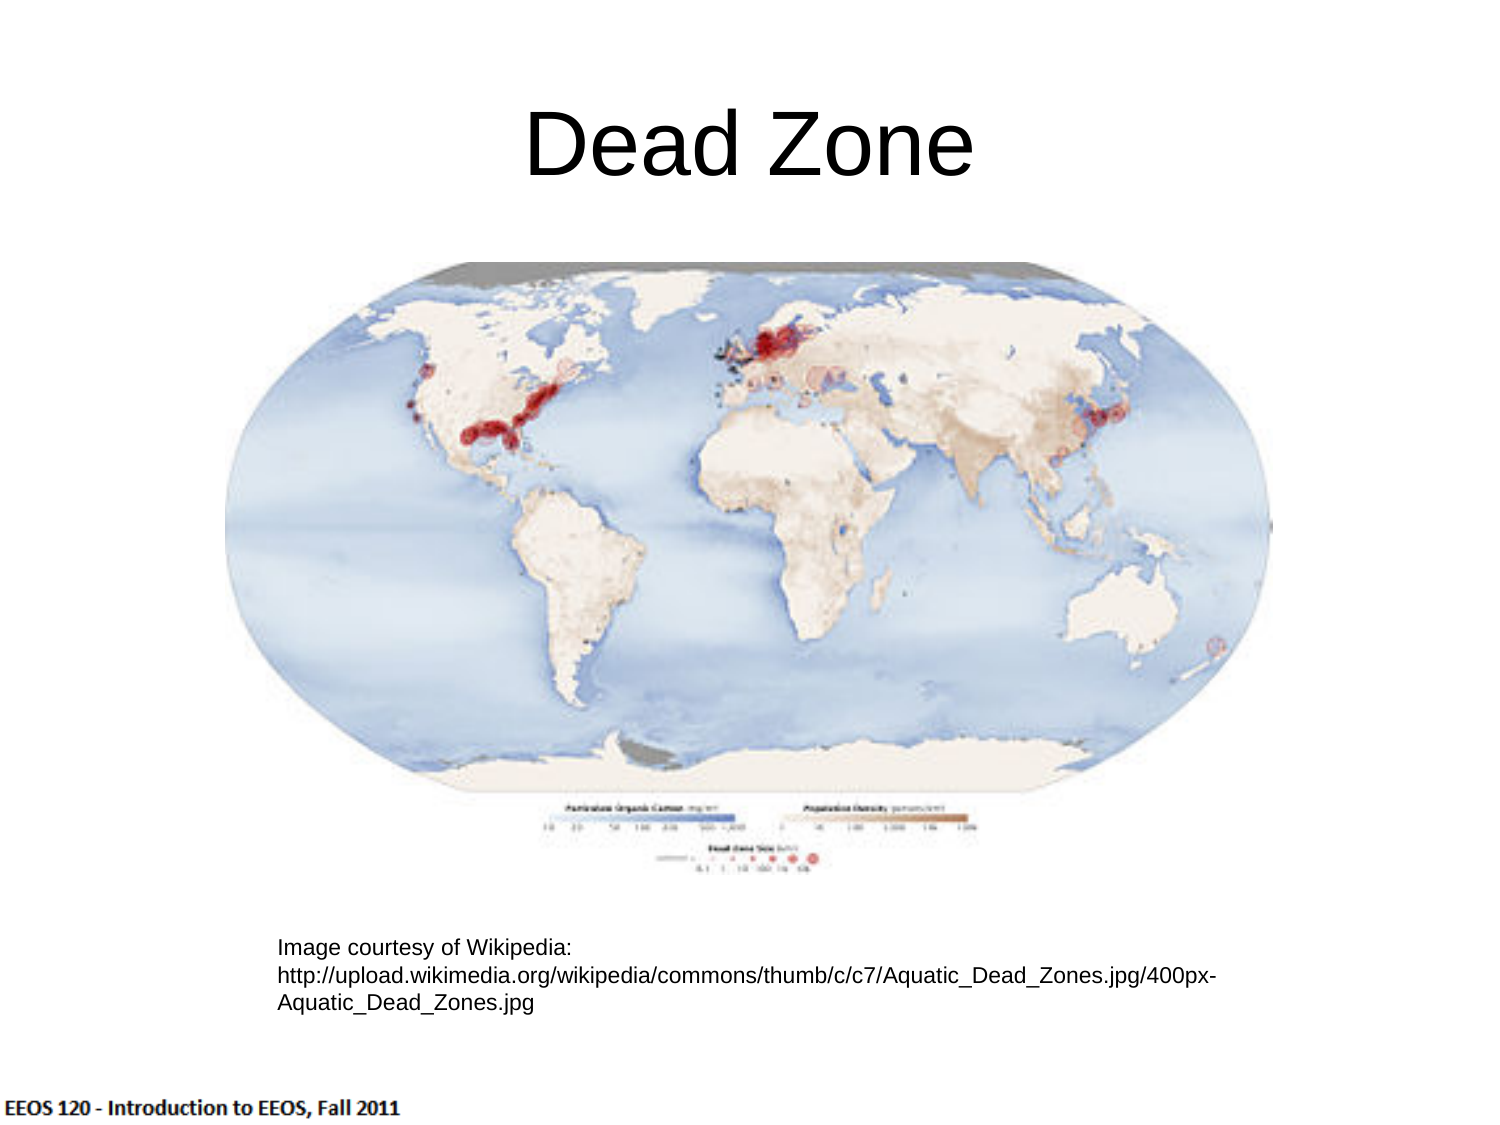

# Dead Zone
Image courtesy of Wikipedia: http://upload.wikimedia.org/wikipedia/commons/thumb/c/c7/Aquatic_Dead_Zones.jpg/400px-Aquatic_Dead_Zones.jpg